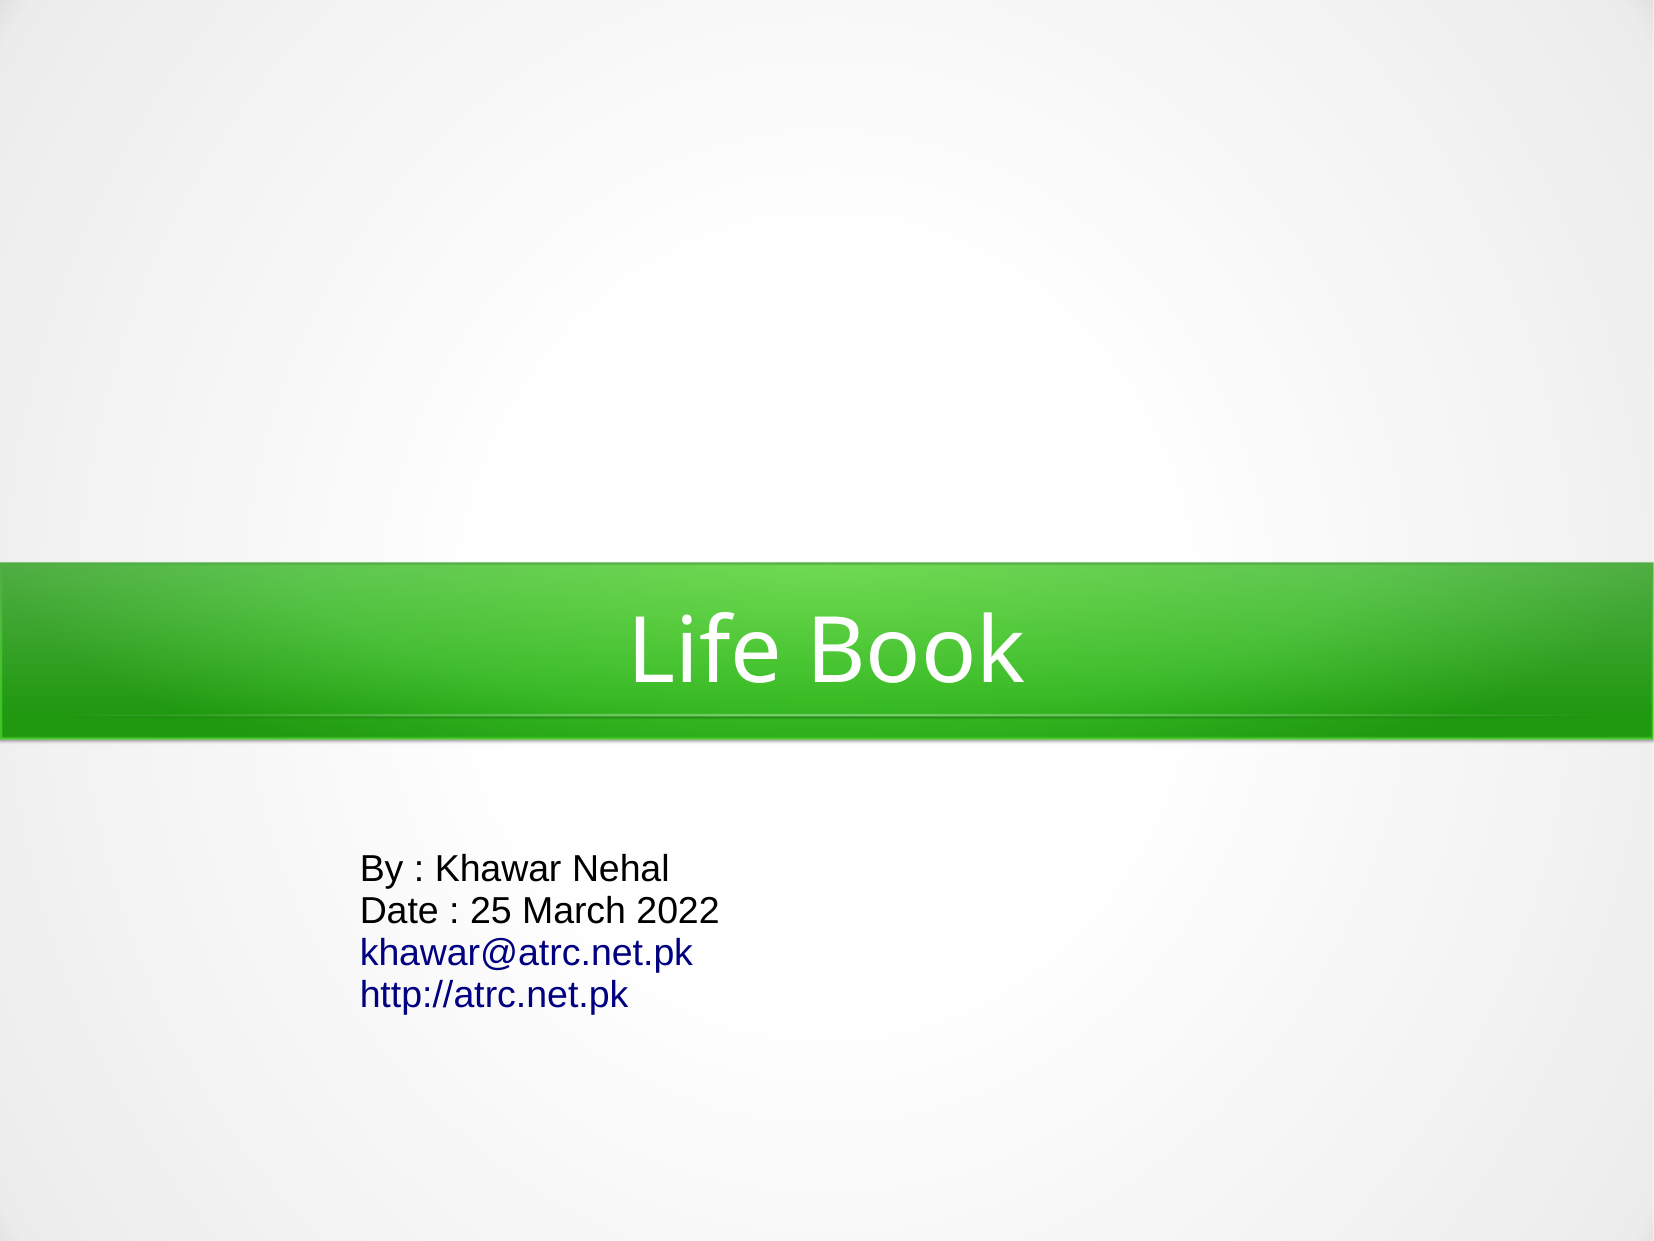

# Life Book
By : Khawar Nehal
Date : 25 March 2022
khawar@atrc.net.pk
http://atrc.net.pk